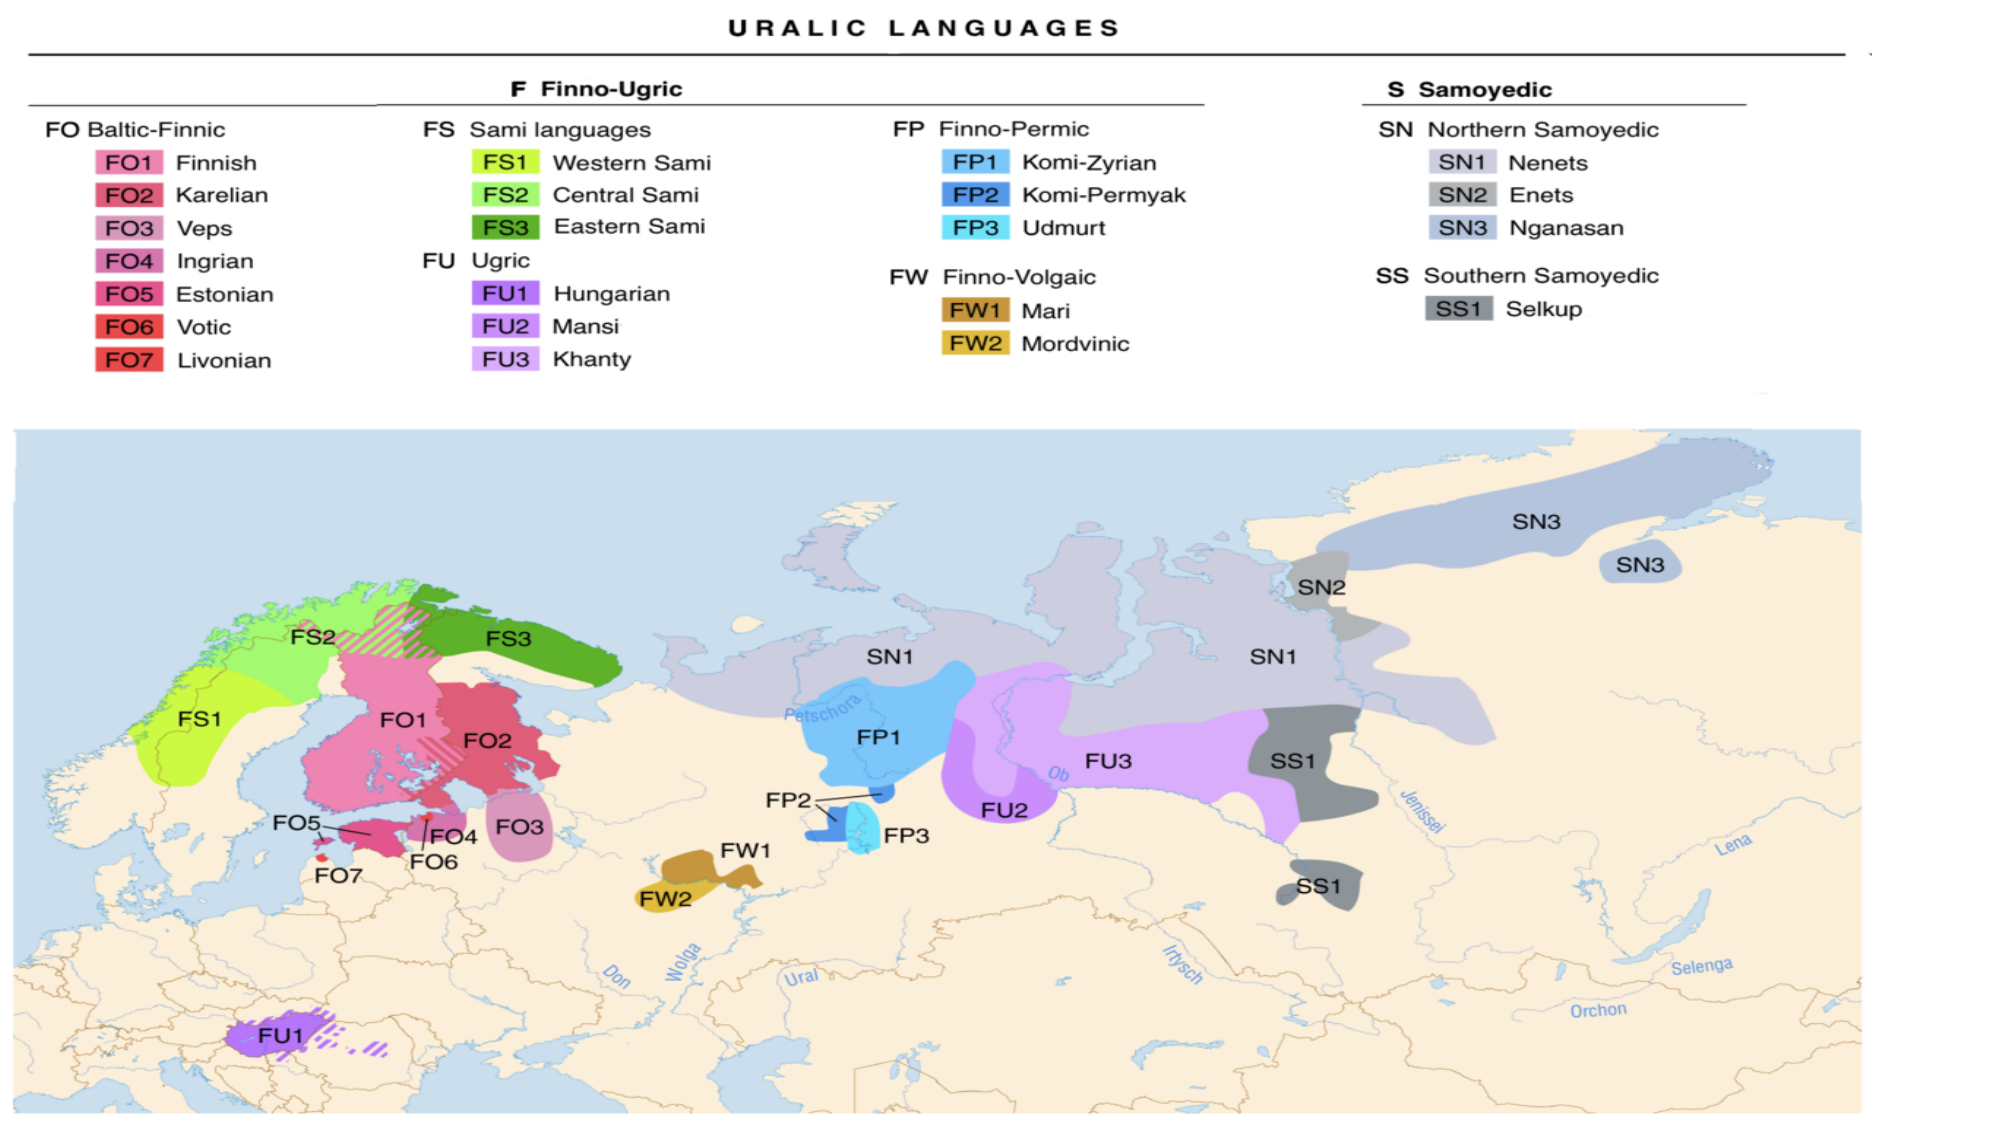

Jazyky ve Finsku I
Kotus.fi = Kotimaisten kielten keskus
finština
uralská jazyková rodina
baltofinské jazyky: finské, estonština/y, ižorština, karelské jazyky, livonština, vepština, votština
finské jazyky:
finština
meänkieli (tornedalská finština) – Švédsko+Finsko
kvénština (kvénská finština) – Norsko (Finnmarka, Tromsø)
ingrijská finština